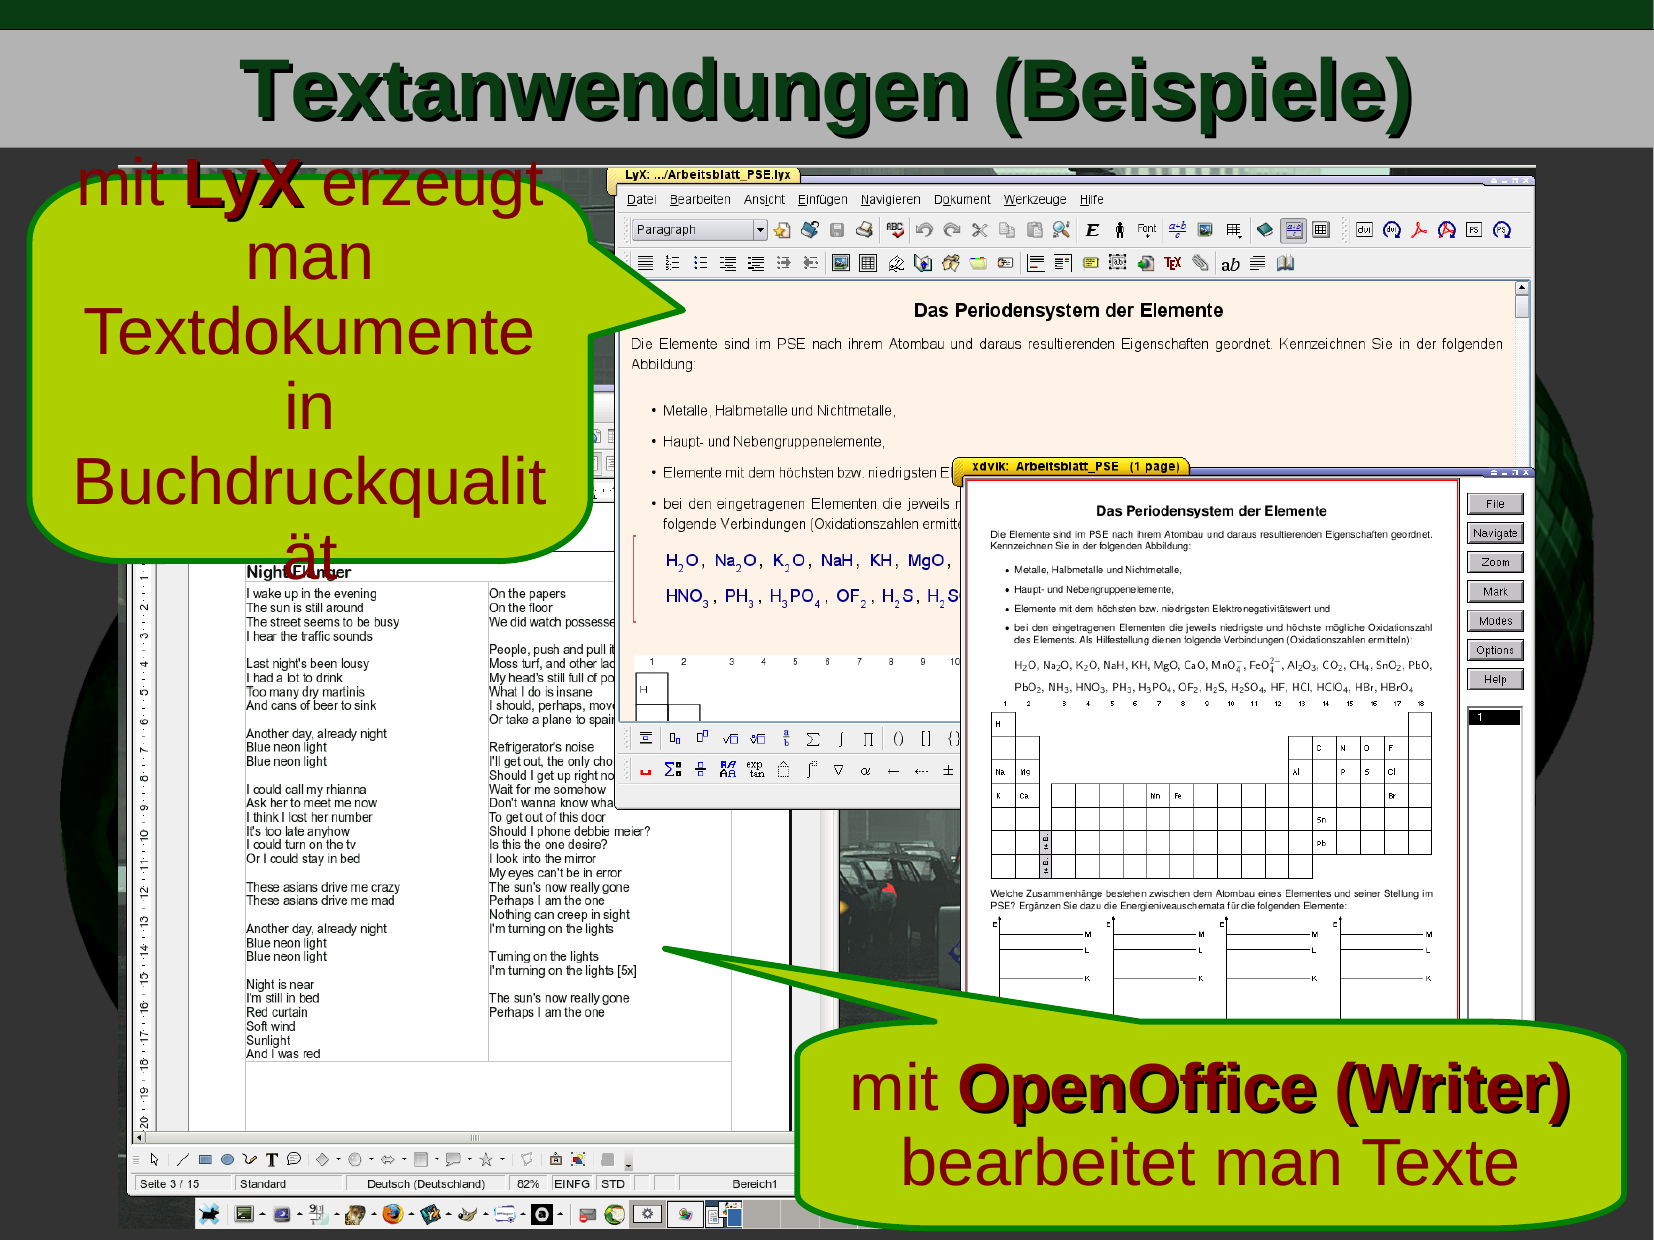

# Textanwendungen (Beispiele)
mit LyX erzeugt man Textdokumente in Buchdruckqualität
mit OpenOffice (Writer) bearbeitet man Texte